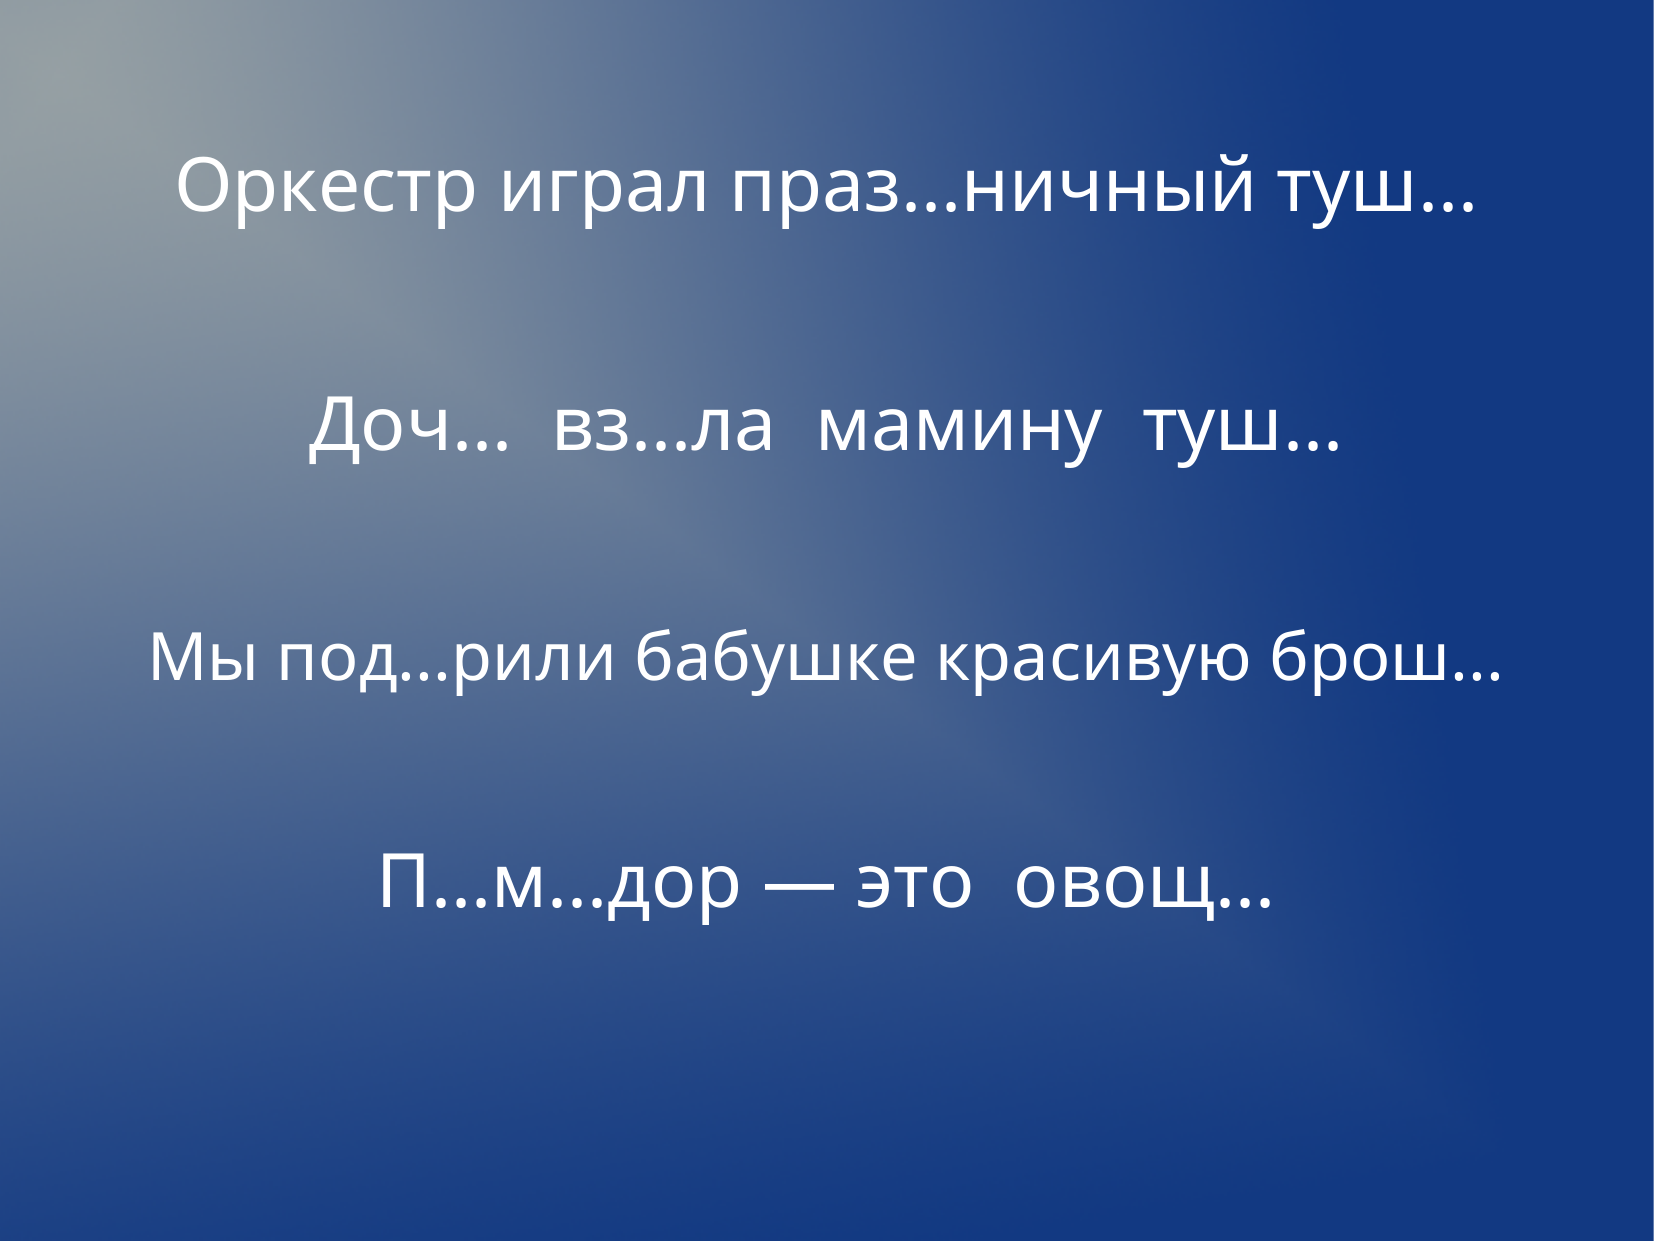

# Оркестр играл праз...ничный туш...
Доч... вз...ла мамину туш...
Мы под...рили бабушке красивую брош...
П...м...дор — это овощ...